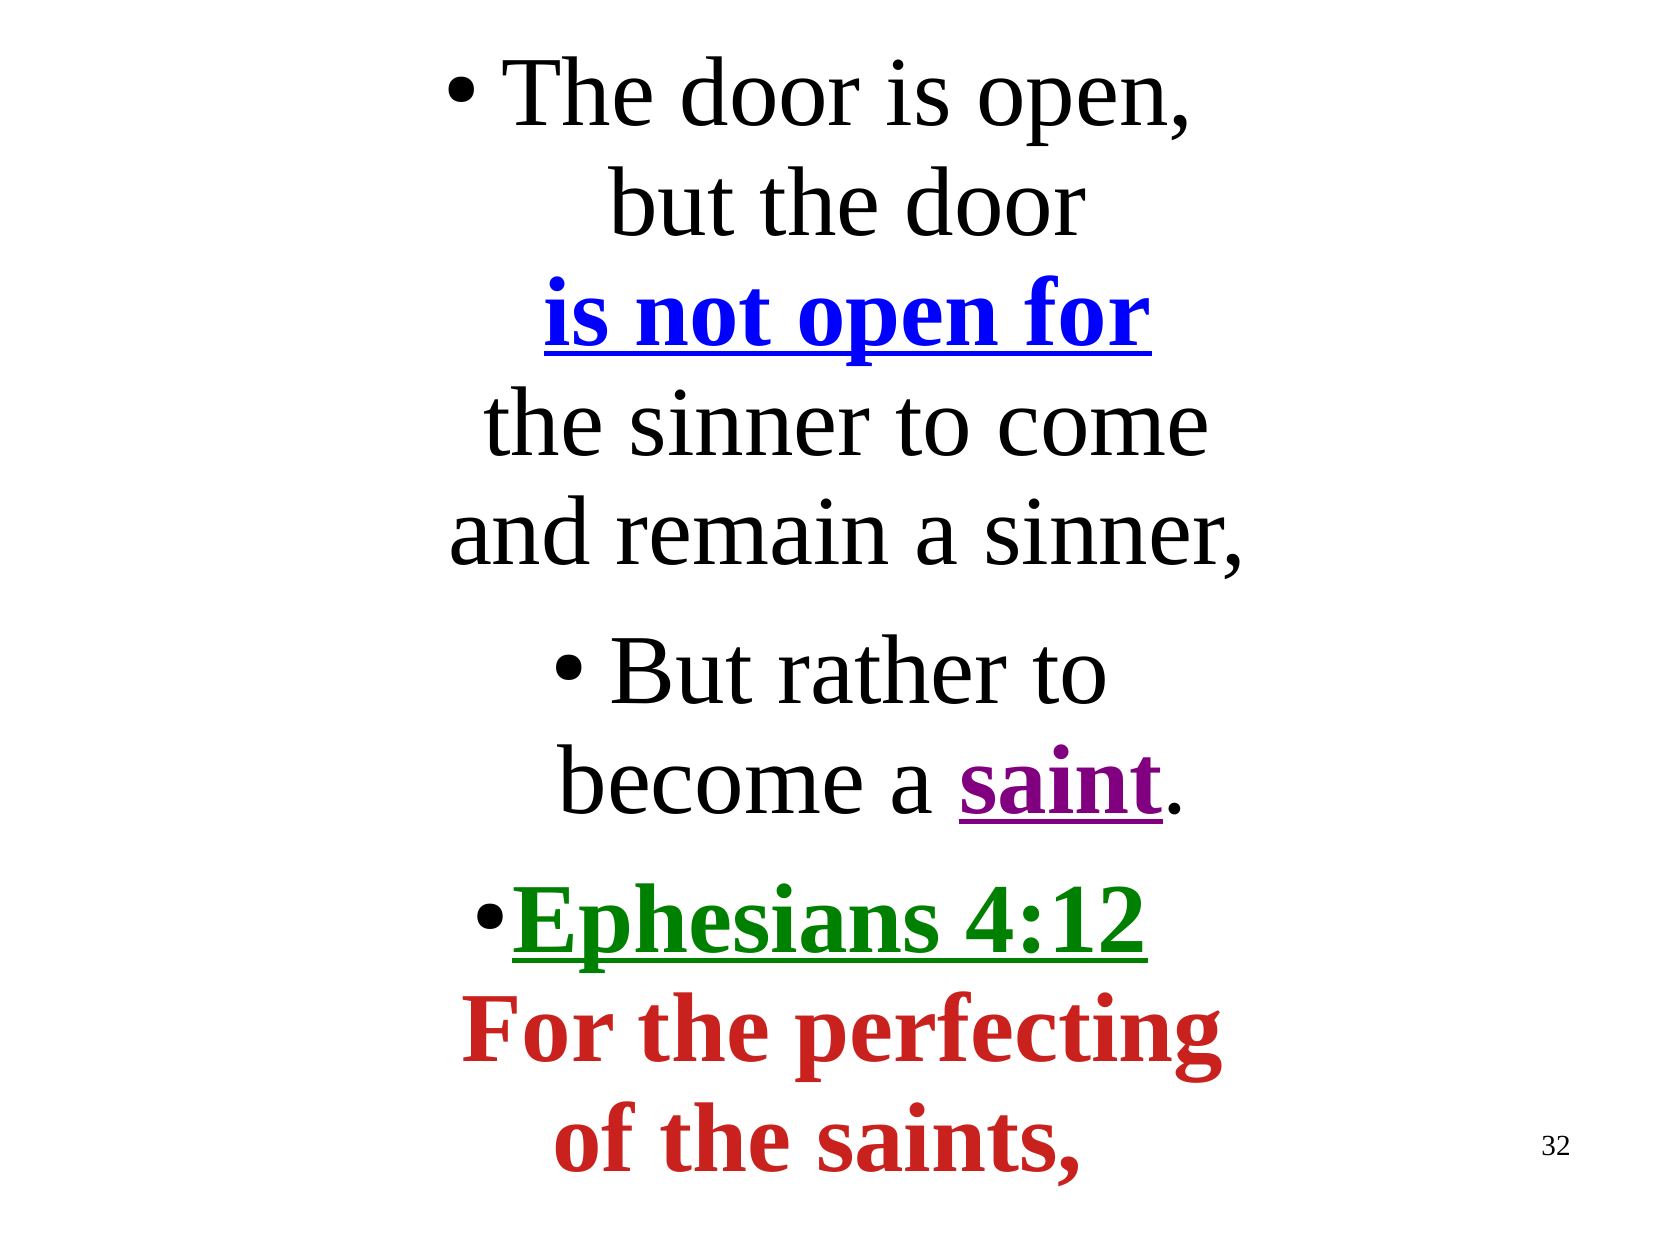

# The door is open, but the door is not open for the sinner to come and remain a sinner,
But rather to
 become a saint.
Ephesians 4:12 
 For the perfecting
of the saints,
32